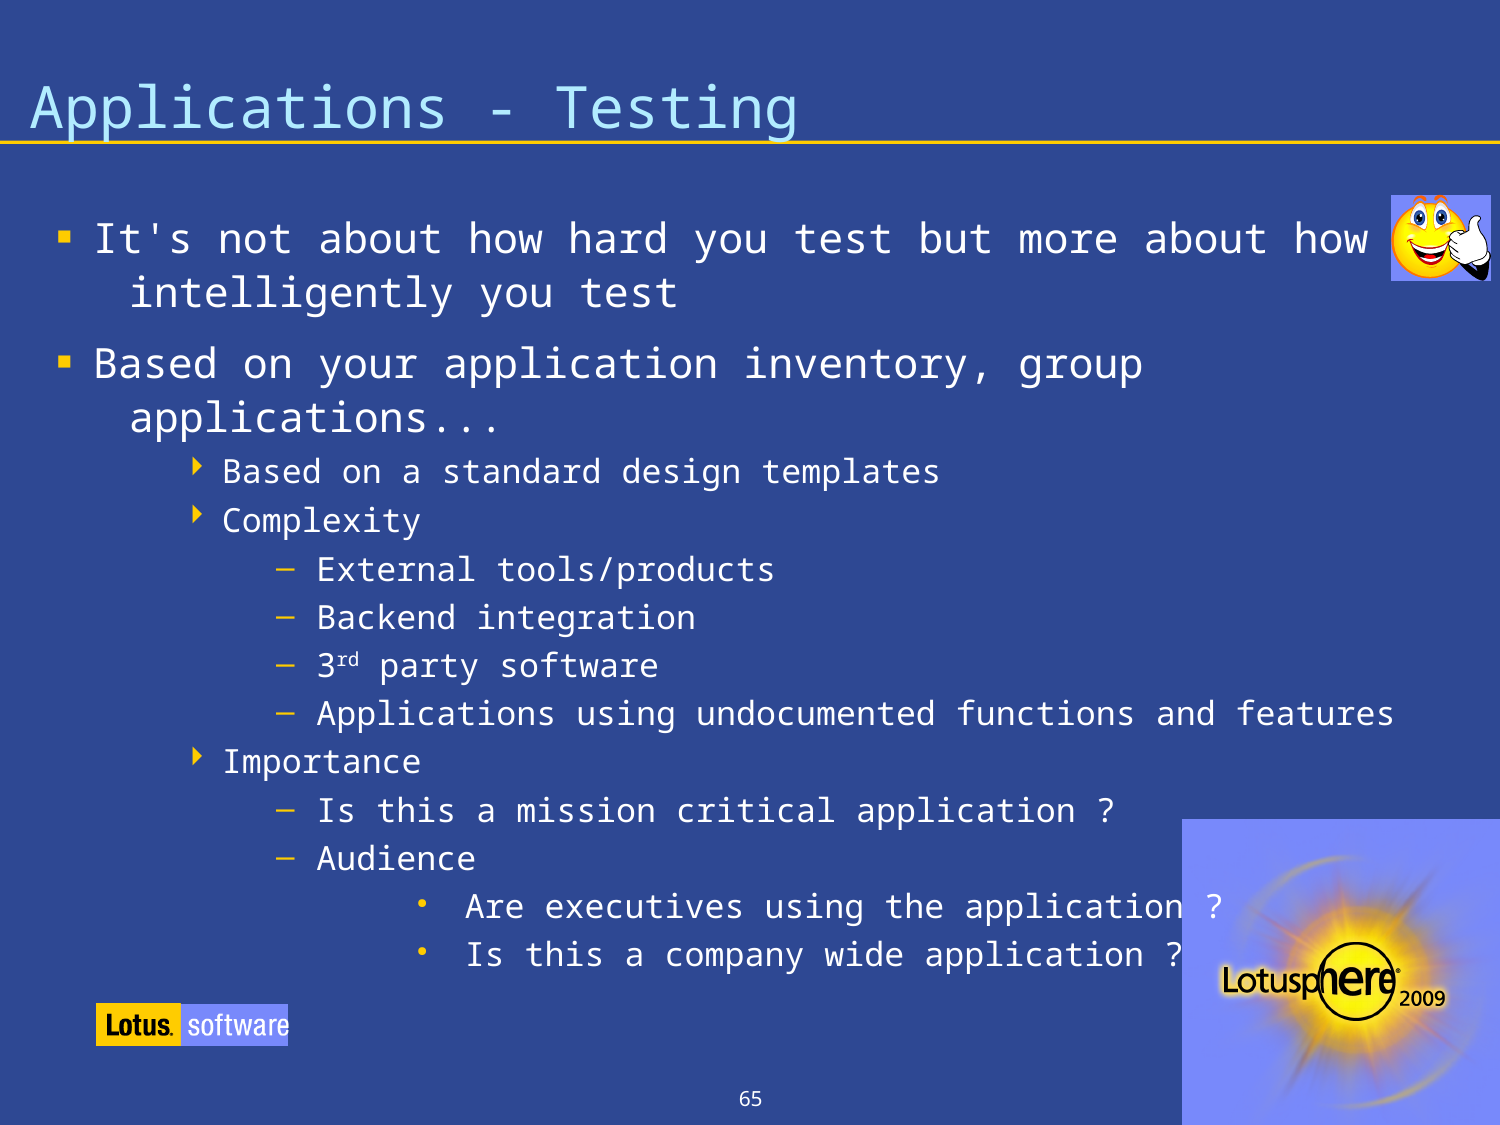

# Applications - Testing
It's not about how hard you test but more about how intelligently you test
Based on your application inventory, group applications...
Based on a standard design templates
Complexity
External tools/products
Backend integration
3rd party software
Applications using undocumented functions and features
Importance
Is this a mission critical application ?
Audience
Are executives using the application ?
Is this a company wide application ?
65